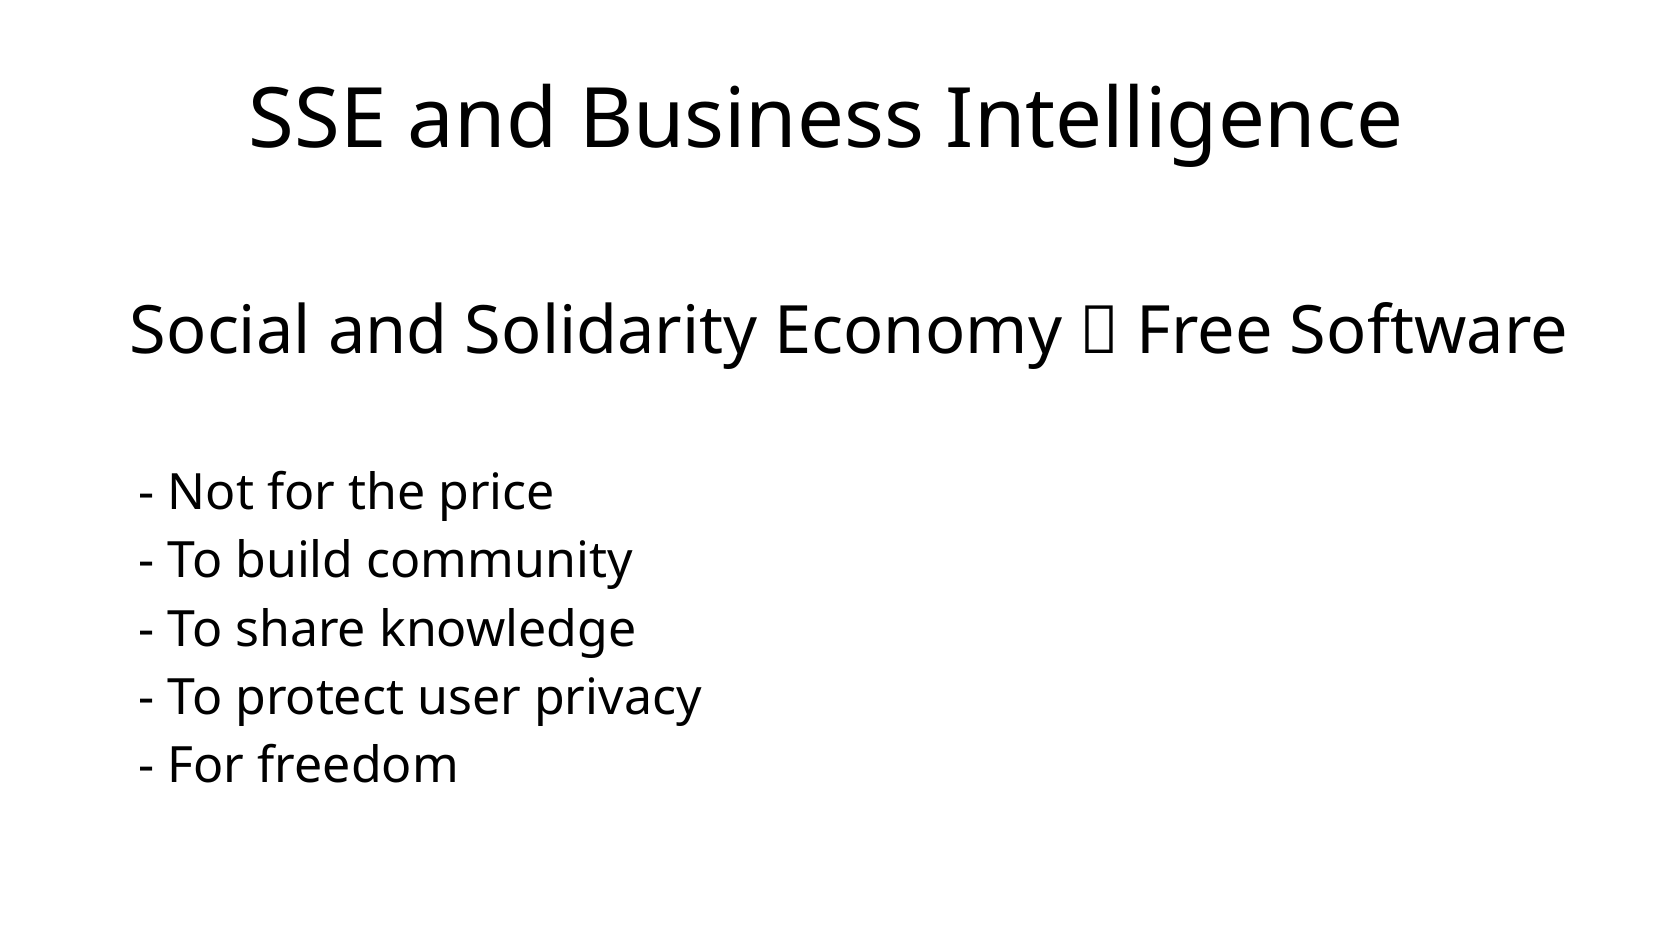

# SSE and Business Intelligence
Social and Solidarity Economy 💓 Free Software
- Not for the price
- To build community
- To share knowledge
- To protect user privacy
- For freedom